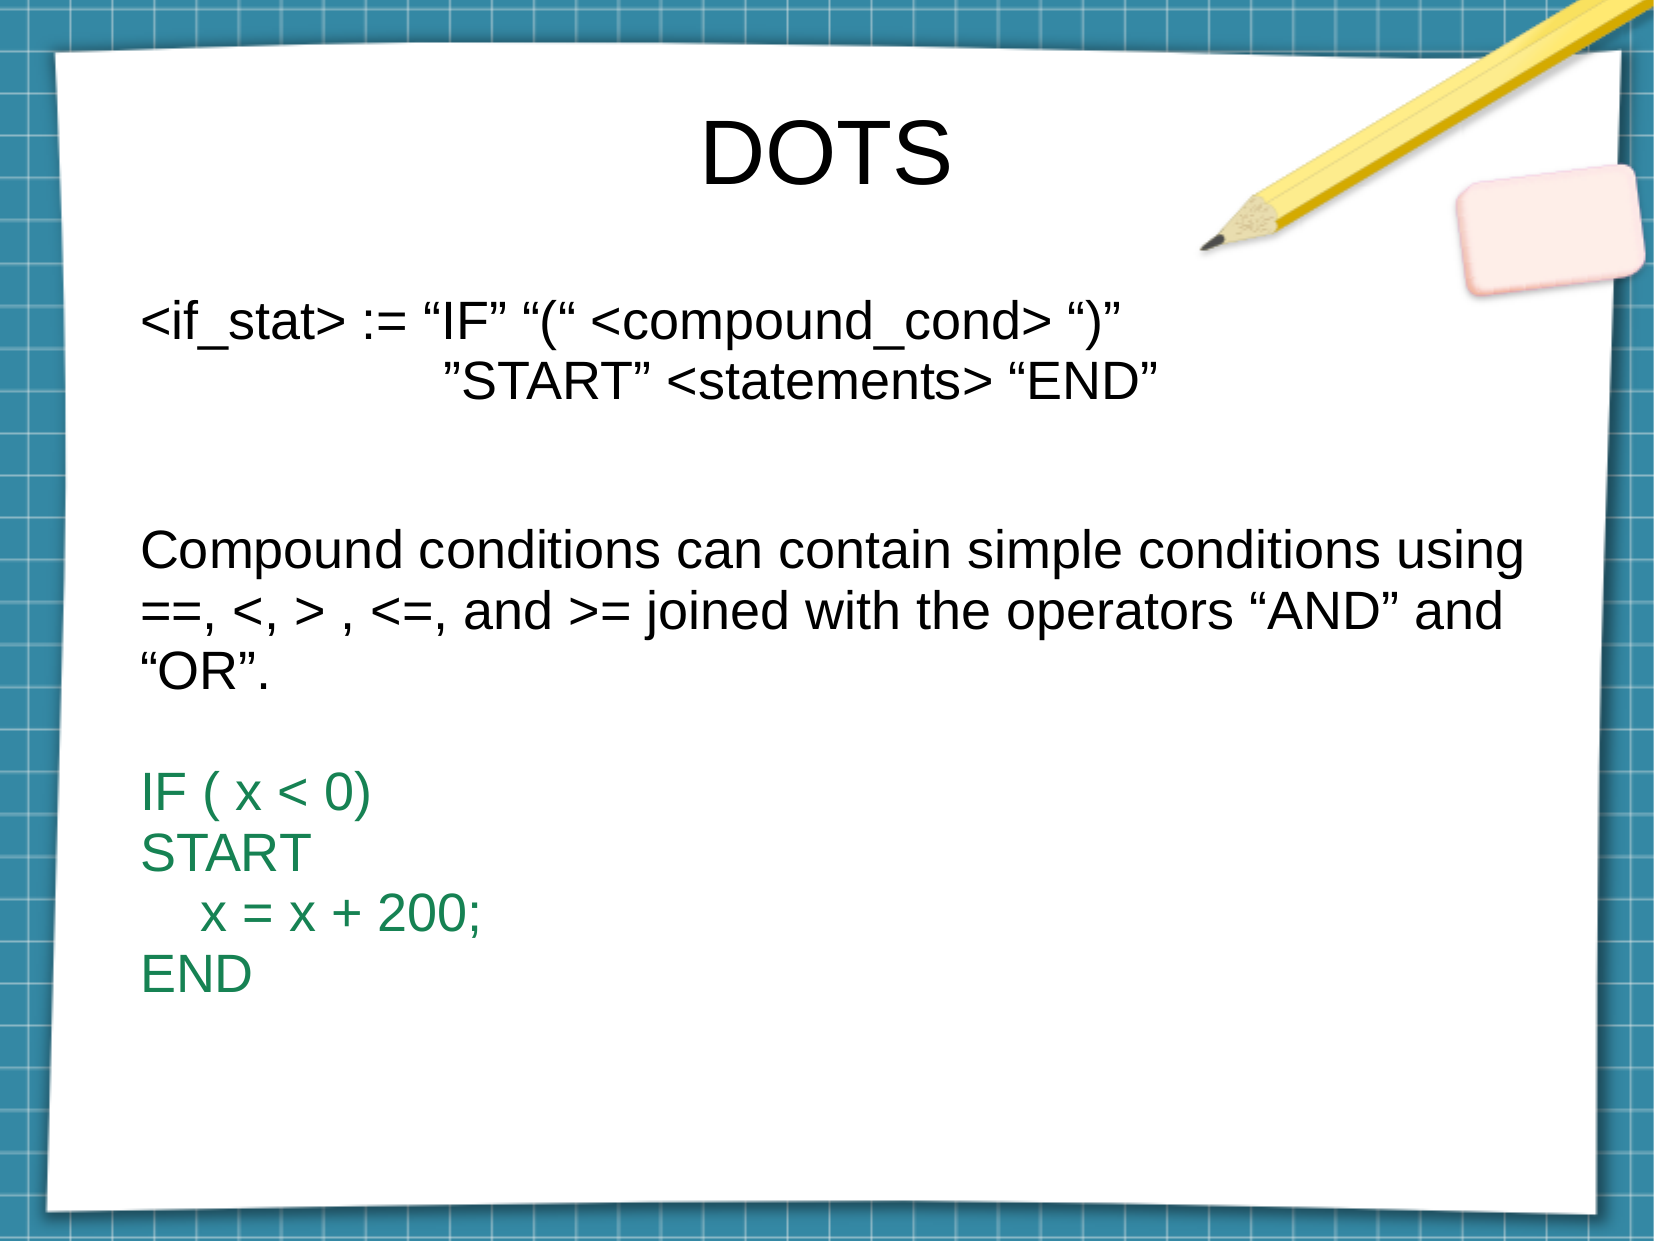

# DOTS
<if_stat> := “IF” “(“ <compound_cond> “)”
							 		 		 	 	”START” <statements> “END”
Compound conditions can contain simple conditions using ==, <, > , <=, and >= joined with the operators “AND” and “OR”.
IF ( x < 0)
START
	x = x + 200;
END